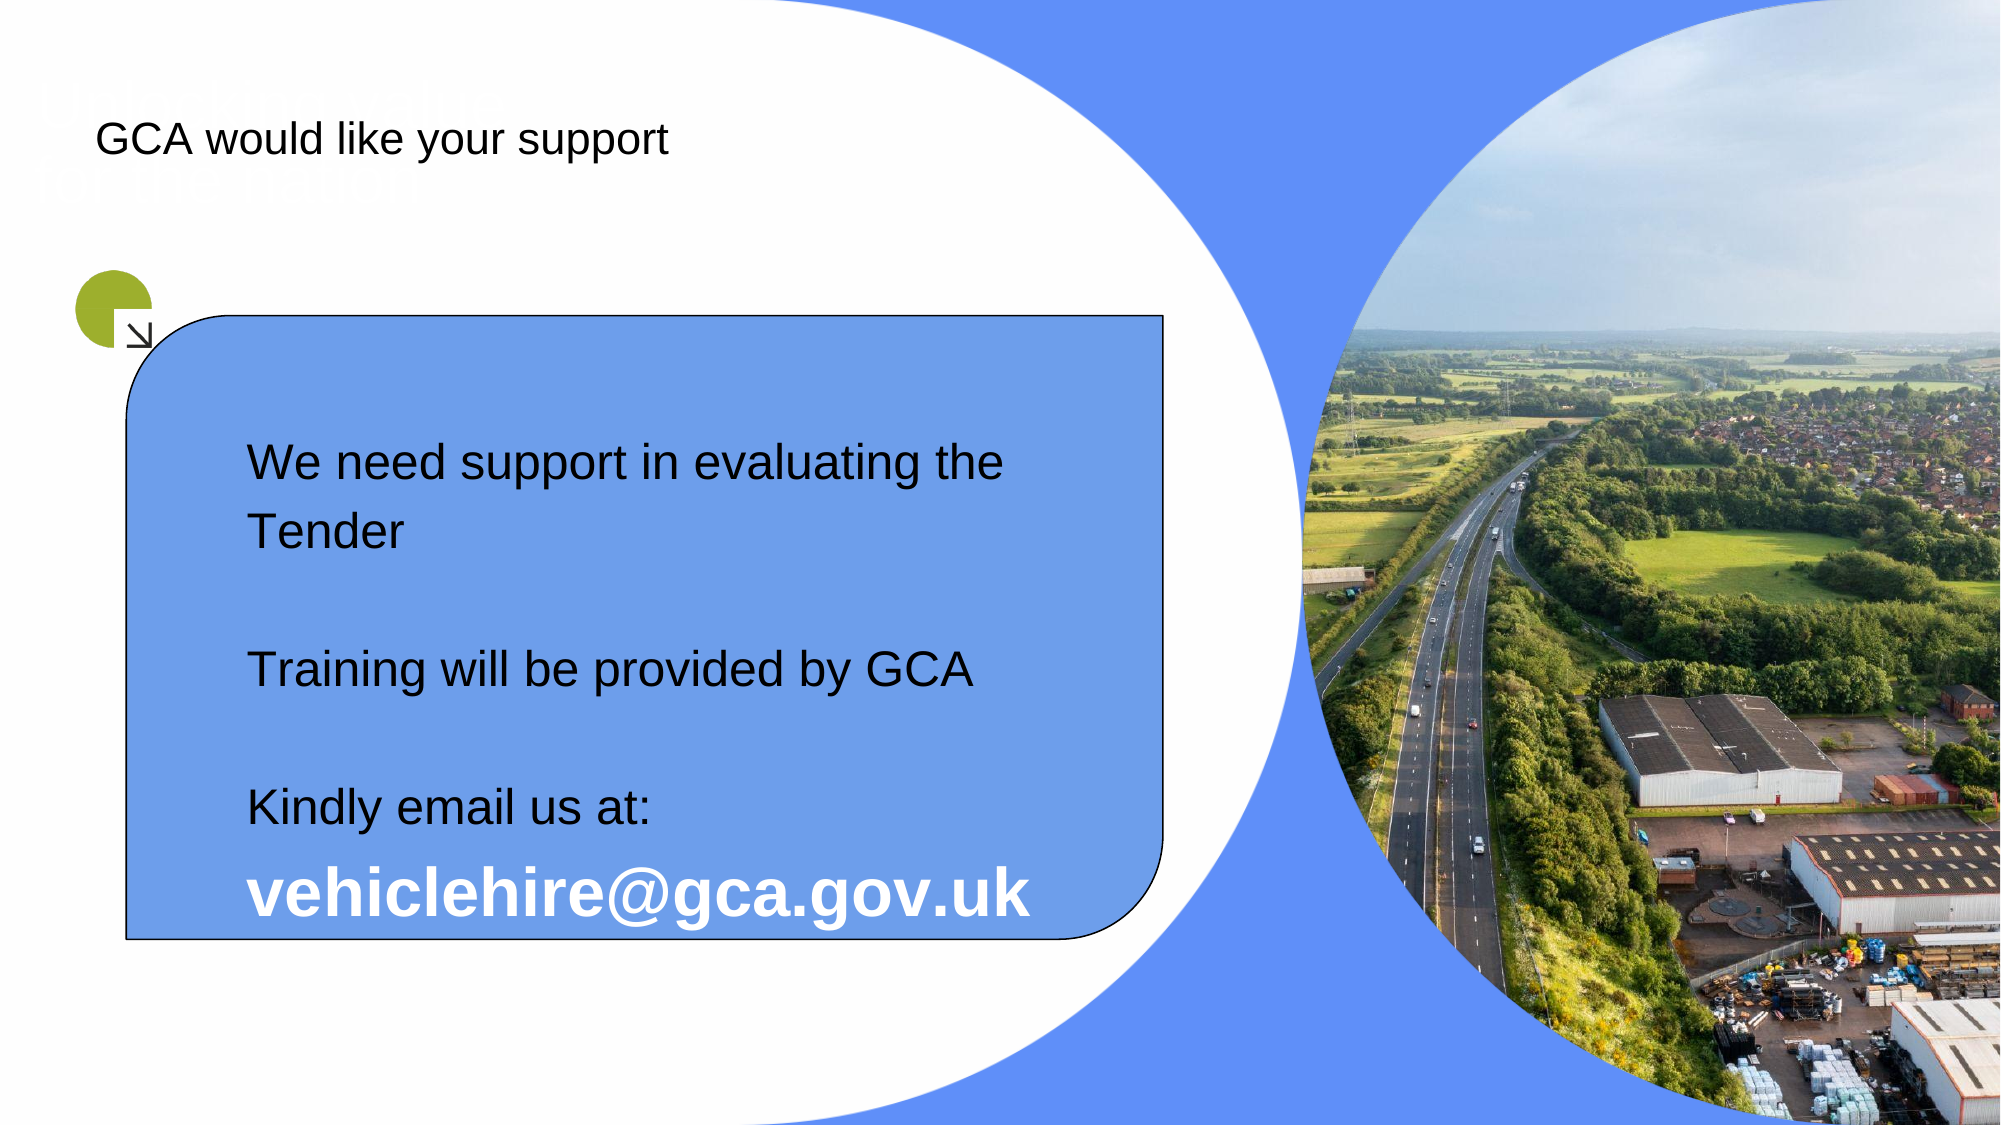

# Unlocking value for the nation
GCA would like your support
We need support in evaluating the Tender
Training will be provided by GCA
Kindly email us at:
vehiclehire@gca.gov.uk